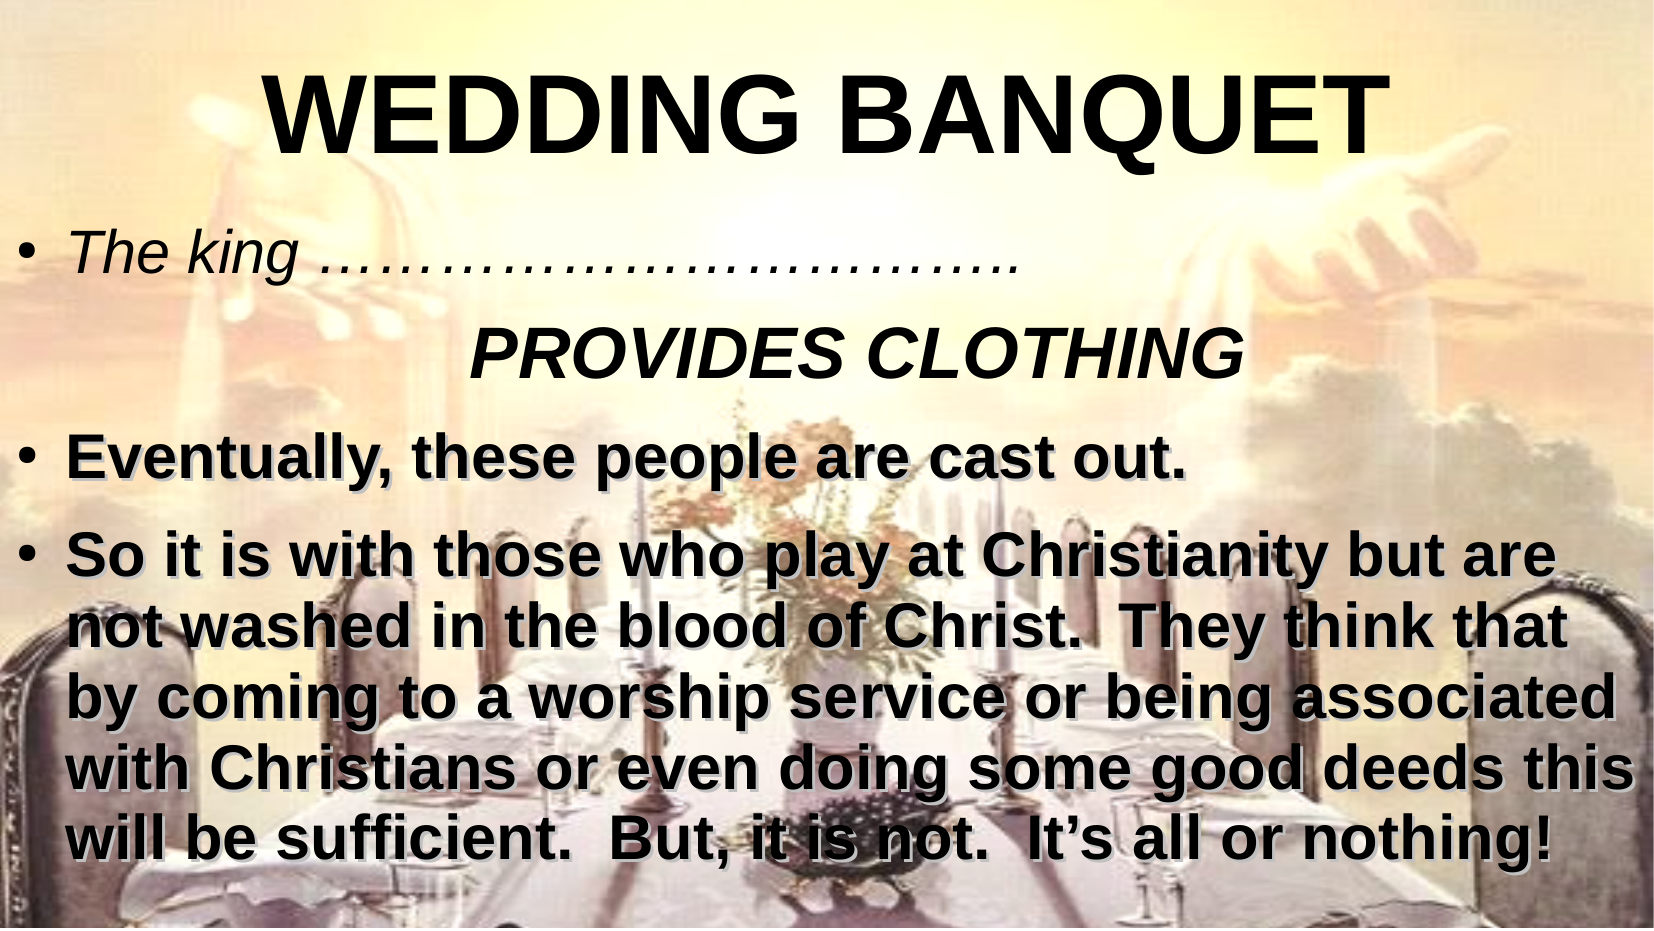

# WEDDING BANQUET
The king ……………………………..
PROVIDES CLOTHING
Eventually, these people are cast out.
So it is with those who play at Christianity but are not washed in the blood of Christ. They think that by coming to a worship service or being associated with Christians or even doing some good deeds this will be sufficient. But, it is not. It’s all or nothing!